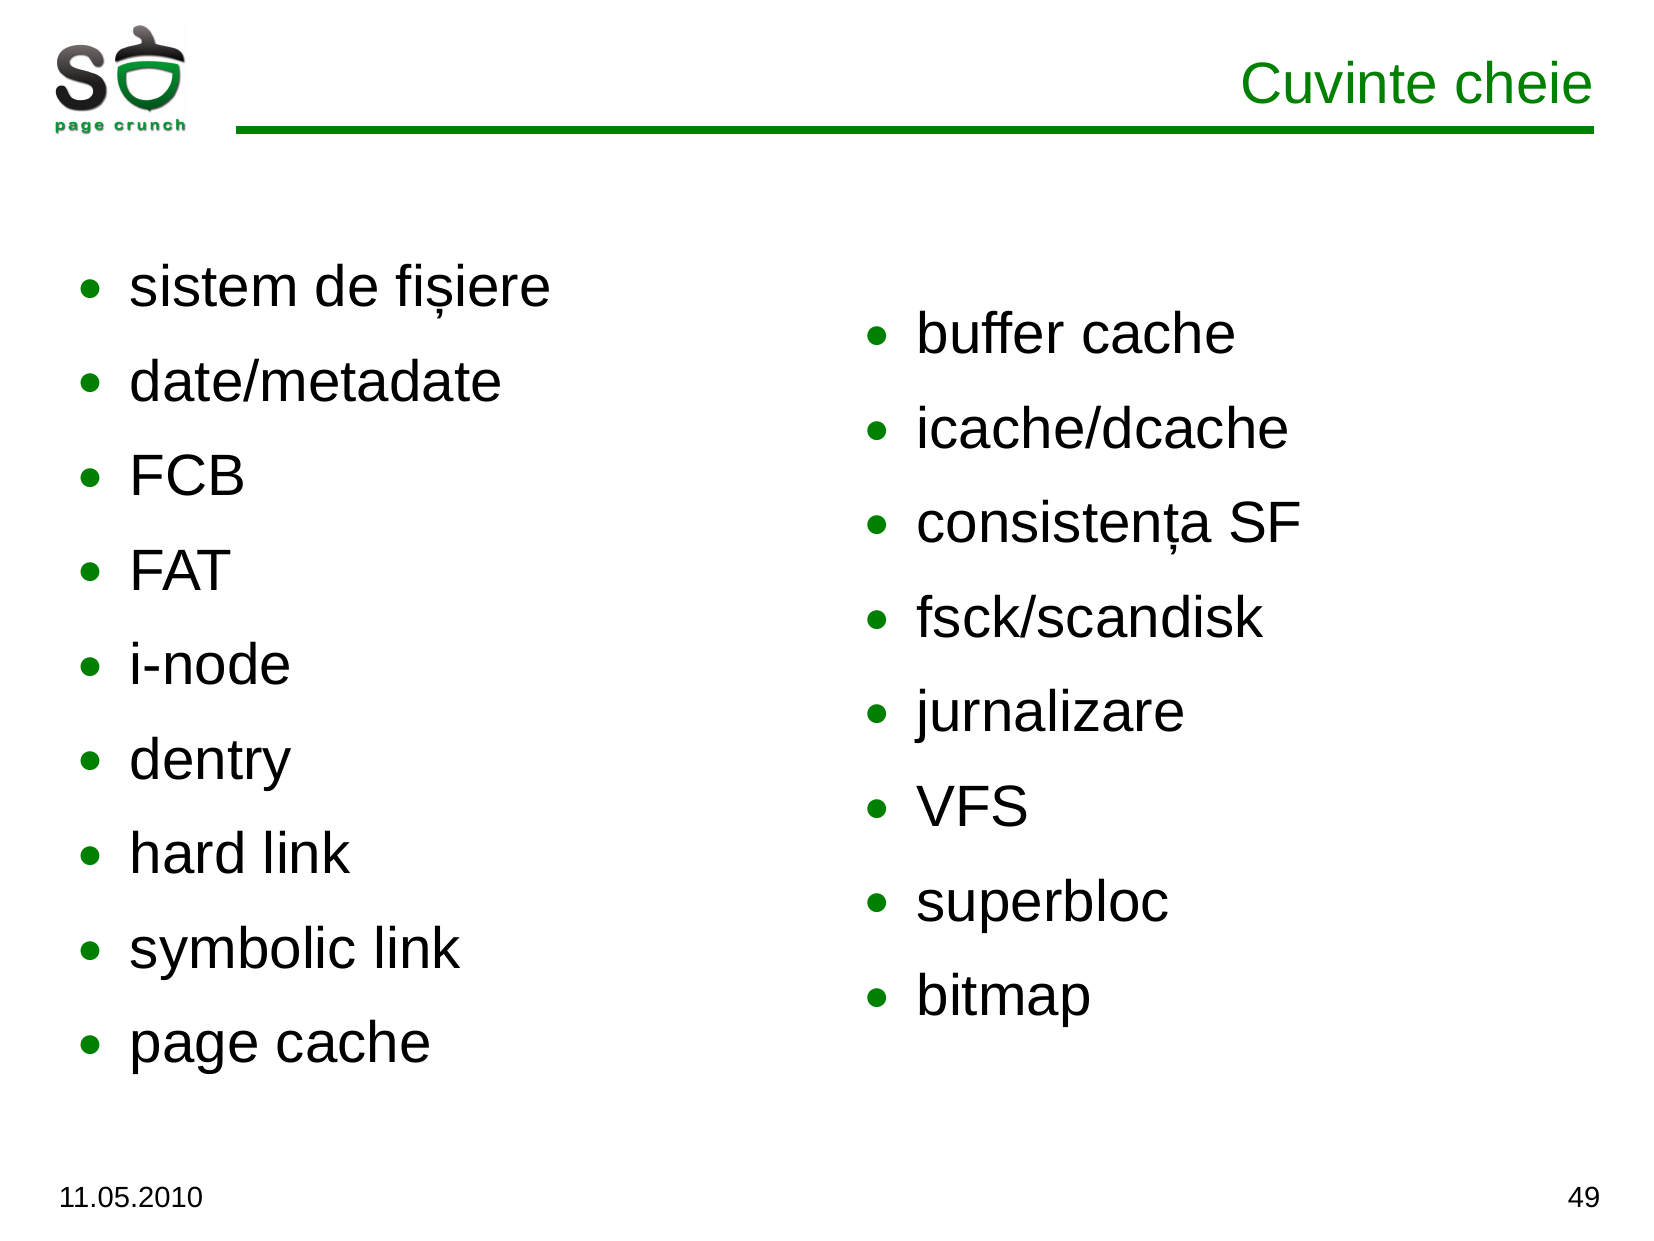

# Cuvinte cheie
sistem de fișiere
date/metadate
FCB
FAT
i-node
dentry
hard link
symbolic link
page cache
buffer cache
icache/dcache
consistența SF
fsck/scandisk
jurnalizare
VFS
superbloc
bitmap
11.05.2010
49